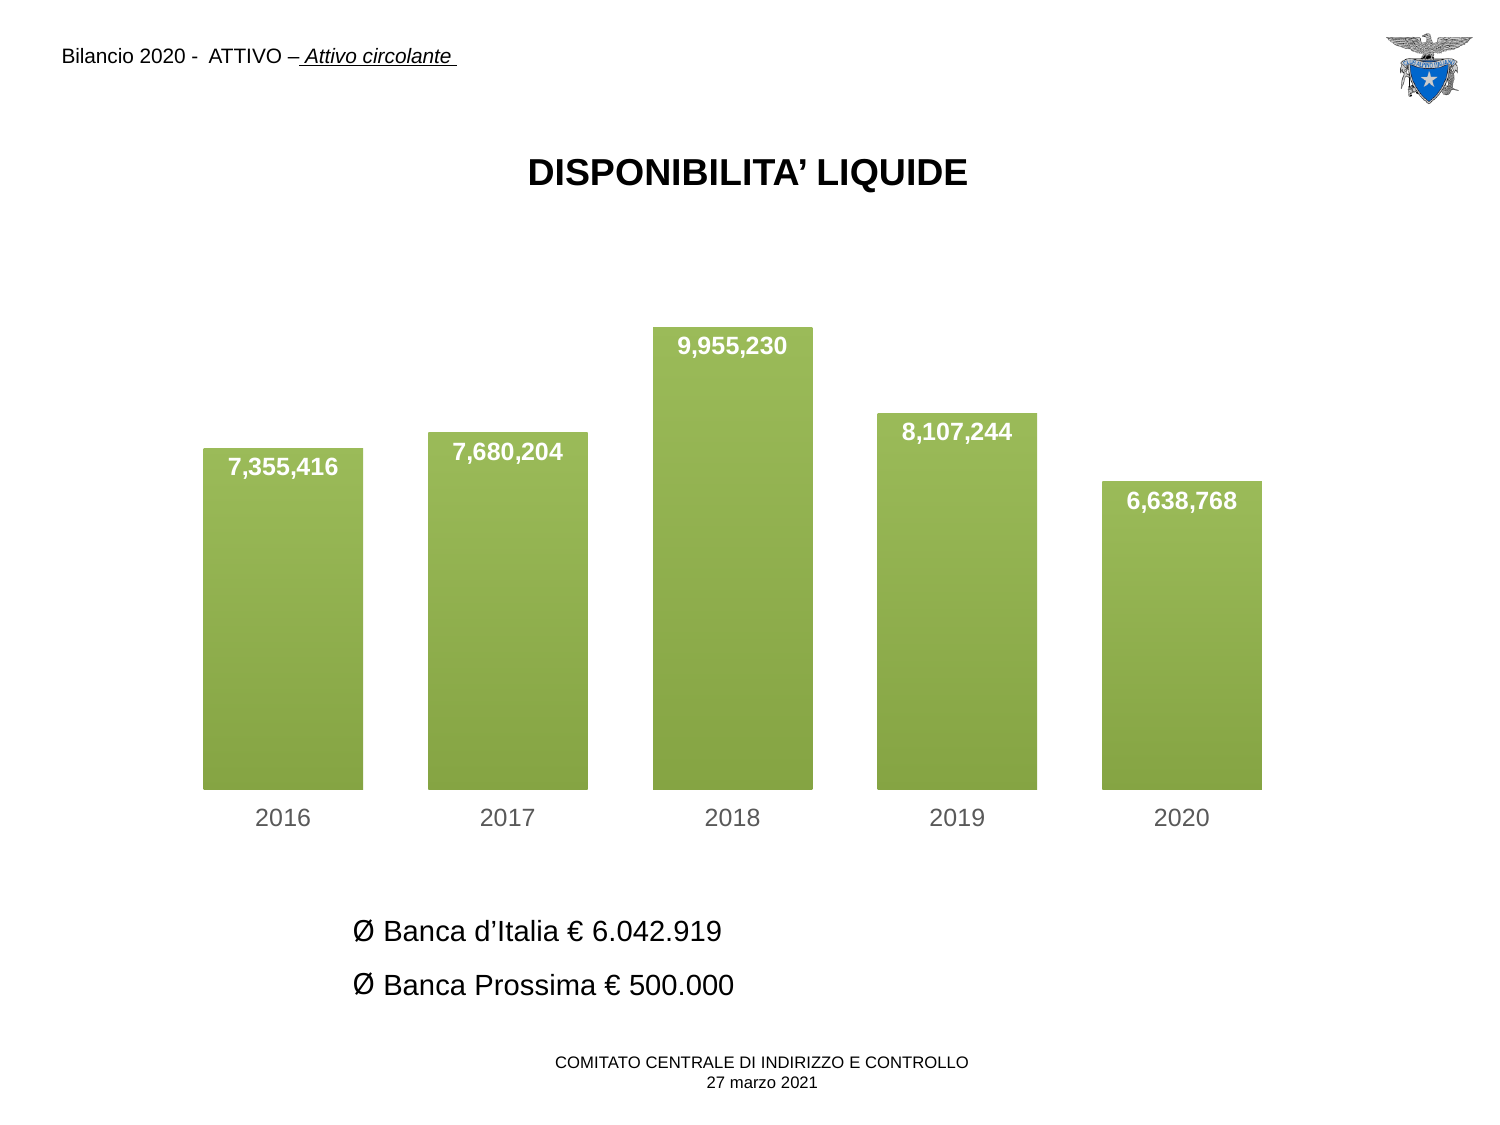

Bilancio 2020 - ATTIVO – Attivo circolante
DISPONIBILITA’ LIQUIDE
### Chart
| Category | Series2 |
|---|---|
| 2016 | 7355416.0 |
| 2017 | 7680204.0 |
| 2018 | 9955230.0 |
| 2019 | 8107244.0 |
| 2020 | 6638768.0 | Banca d’Italia € 6.042.919
 Banca Prossima € 500.000
COMITATO CENTRALE DI INDIRIZZO E CONTROLLO
27 marzo 2021